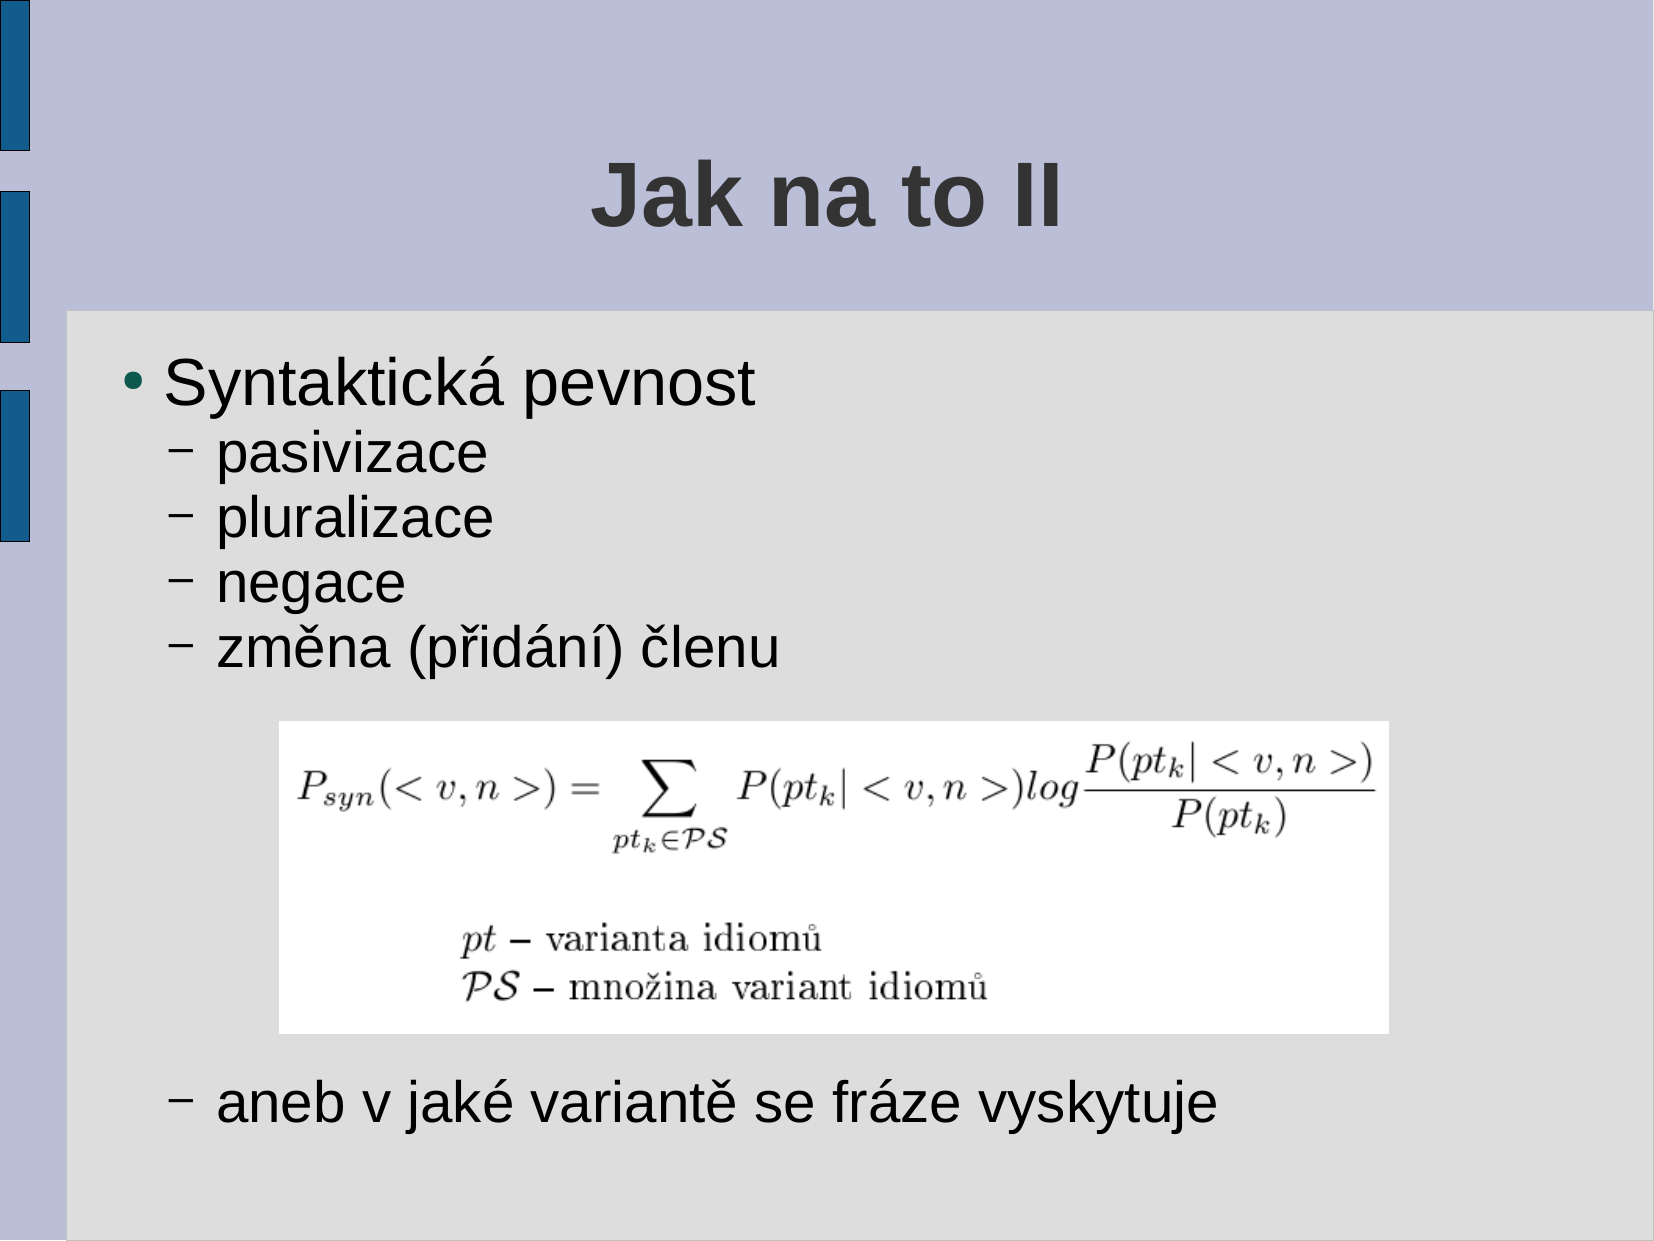

# Jak na to II
 Syntaktická pevnost
pasivizace
pluralizace
negace
změna (přidání) členu
aneb v jaké variantě se fráze vyskytuje